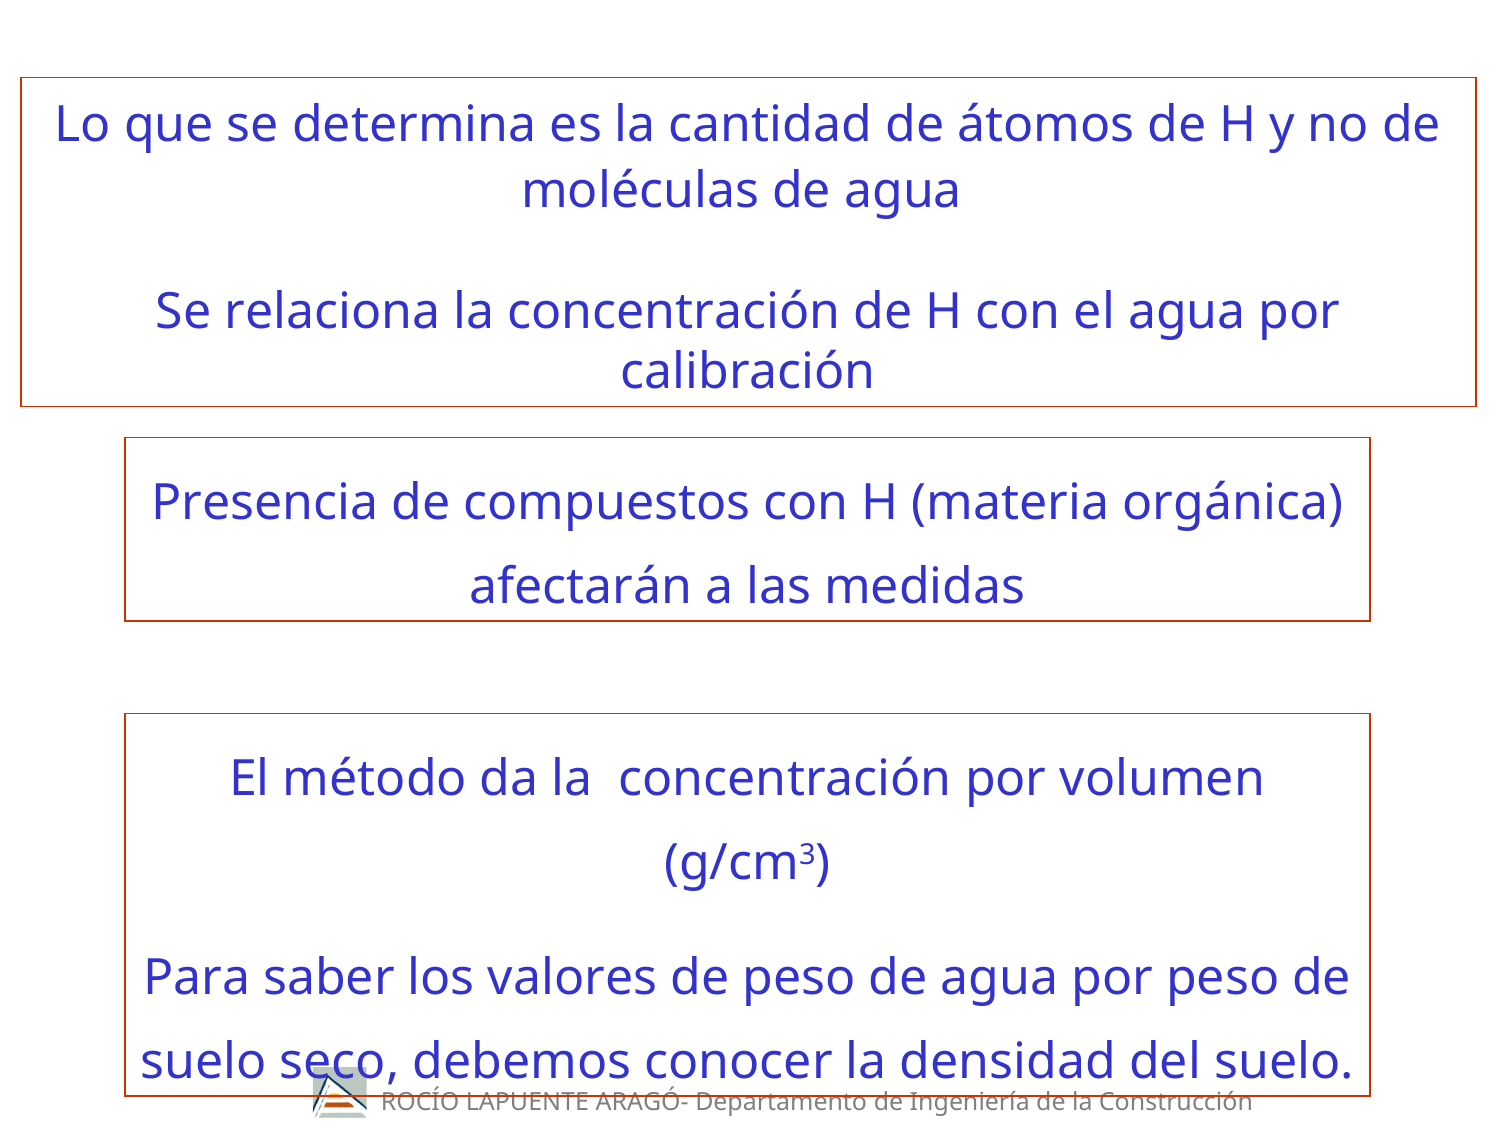

Lo que se determina es la cantidad de átomos de H y no de moléculas de agua
Se relaciona la concentración de H con el agua por calibración
Presencia de compuestos con H (materia orgánica) afectarán a las medidas
El método da la concentración por volumen (g/cm3)
Para saber los valores de peso de agua por peso de suelo seco, debemos conocer la densidad del suelo.